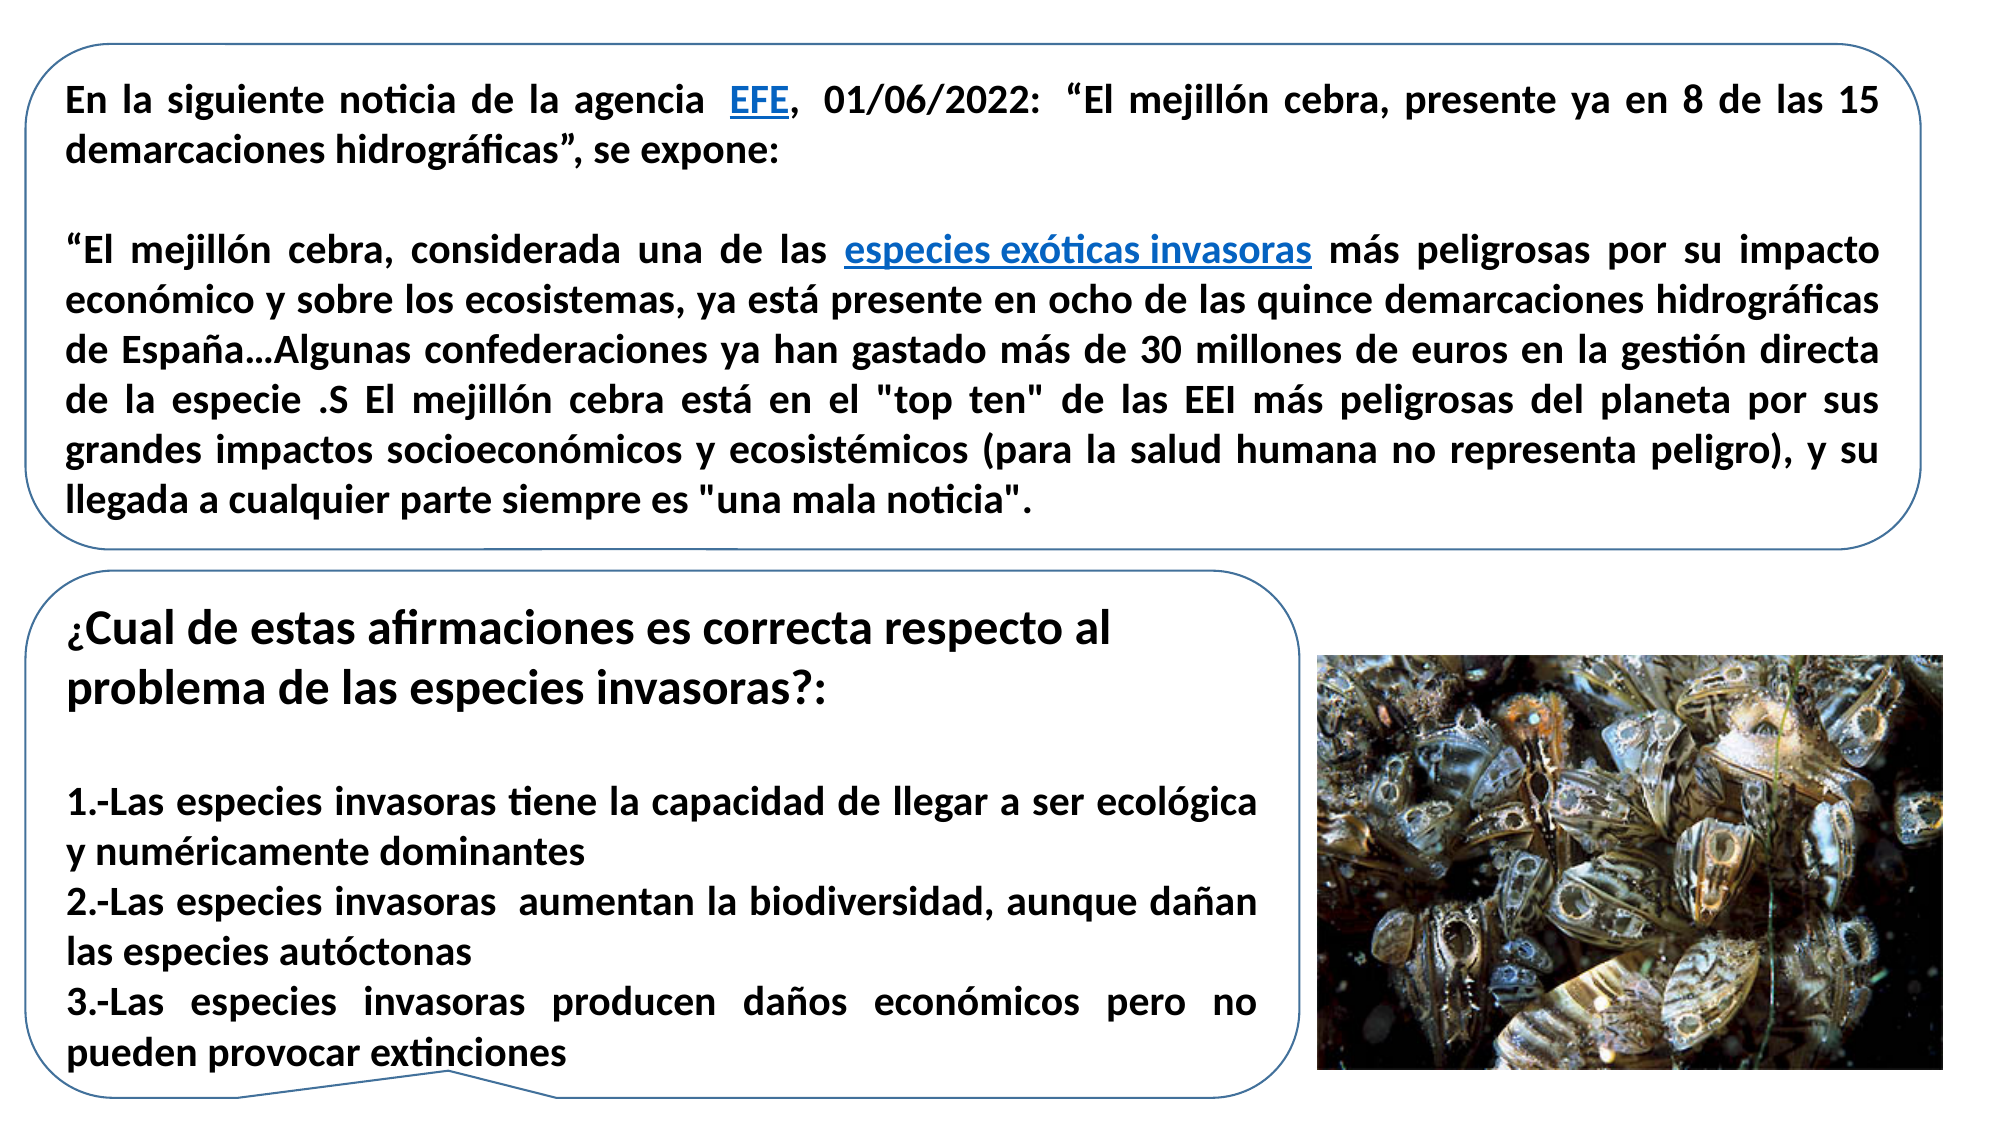

En la siguiente noticia de la agencia  EFE,  01/06/2022:  “El mejillón cebra, presente ya en 8 de las 15 demarcaciones hidrográficas”, se expone:
“El mejillón cebra, considerada una de las especies exóticas invasoras más peligrosas por su impacto económico y sobre los ecosistemas, ya está presente en ocho de las quince demarcaciones hidrográficas de España…Algunas confederaciones ya han gastado más de 30 millones de euros en la gestión directa de la especie .S El mejillón cebra está en el "top ten" de las EEI más peligrosas del planeta por sus grandes impactos socioeconómicos y ecosistémicos (para la salud humana no representa peligro), y su llegada a cualquier parte siempre es "una mala noticia".
¿Cual de estas afirmaciones es correcta respecto al problema de las especies invasoras?:
1.-Las especies invasoras tiene la capacidad de llegar a ser ecológica y numéricamente dominantes
2.-Las especies invasoras  aumentan la biodiversidad, aunque dañan las especies autóctonas
3.-Las especies invasoras producen daños económicos pero no pueden provocar extinciones